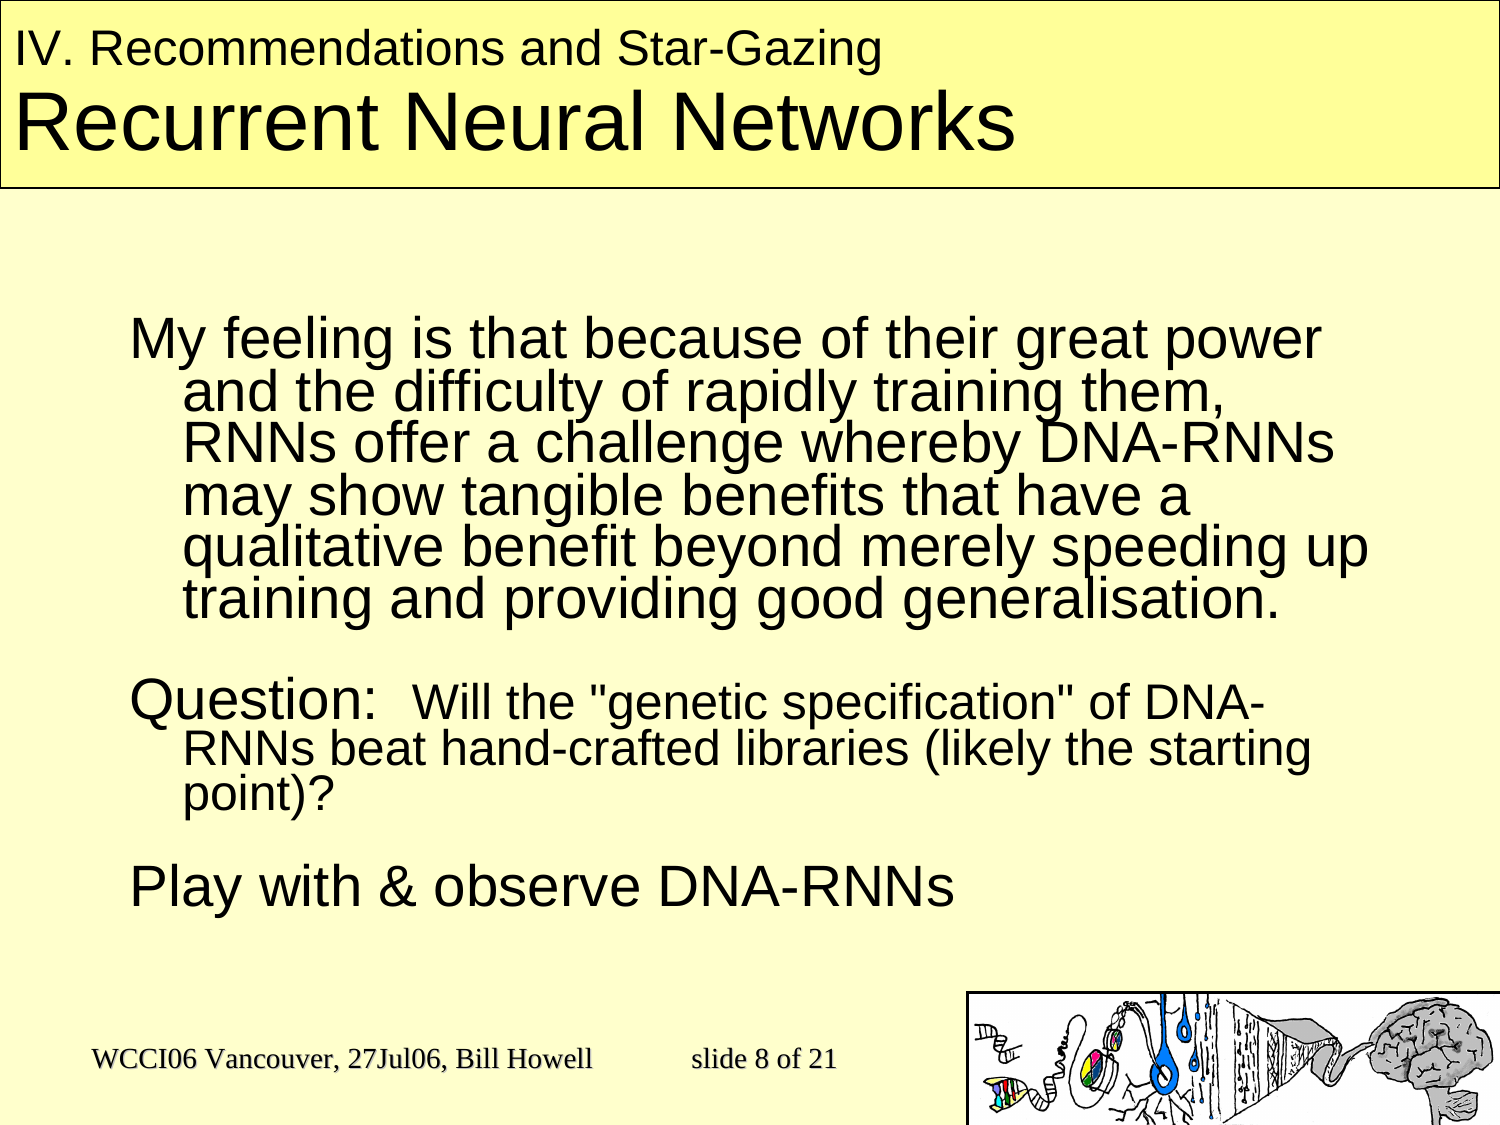

# IV. Recommendations and Star-Gazing Recurrent Neural Networks
My feeling is that because of their great power and the difficulty of rapidly training them, RNNs offer a challenge whereby DNA-RNNs may show tangible benefits that have a qualitative benefit beyond merely speeding up training and providing good generalisation.
Question: Will the "genetic specification" of DNA-RNNs beat hand-crafted libraries (likely the starting point)?
Play with & observe DNA-RNNs